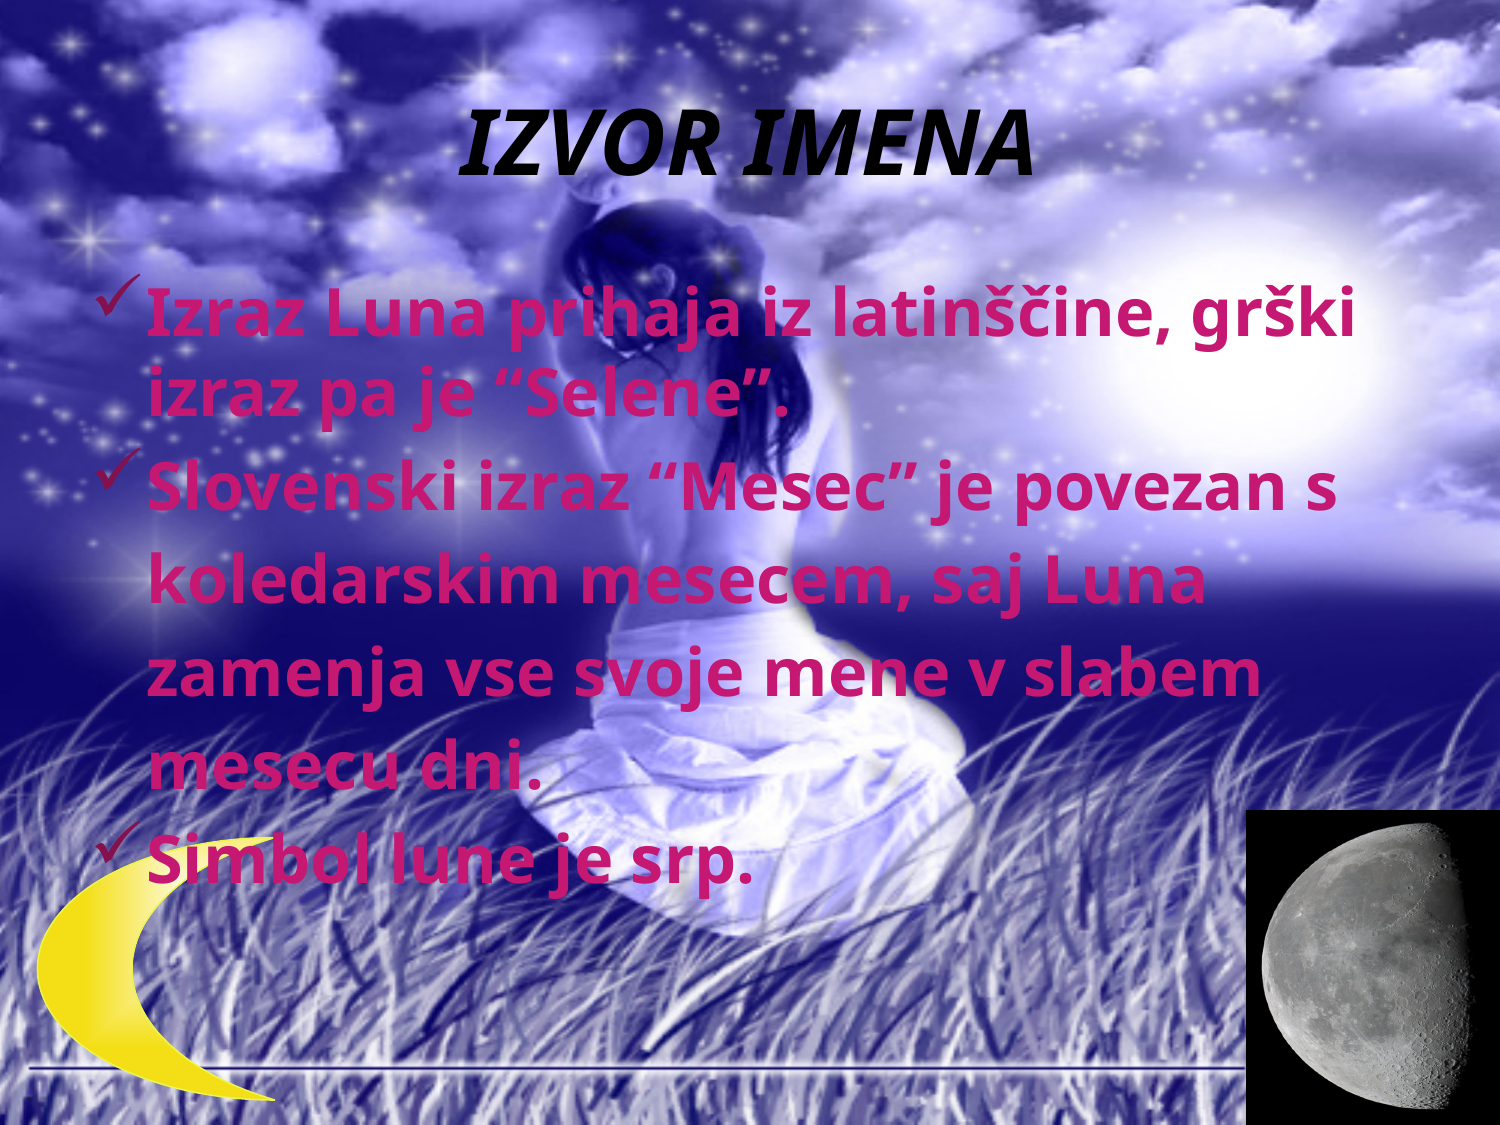

# IZVOR IMENA
Izraz Luna prihaja iz latinščine, grški izraz pa je “Selene”.
Slovenski izraz “Mesec” je povezan s
	koledarskim mesecem, saj Luna
	zamenja vse svoje mene v slabem
	mesecu dni.
Simbol lune je srp.